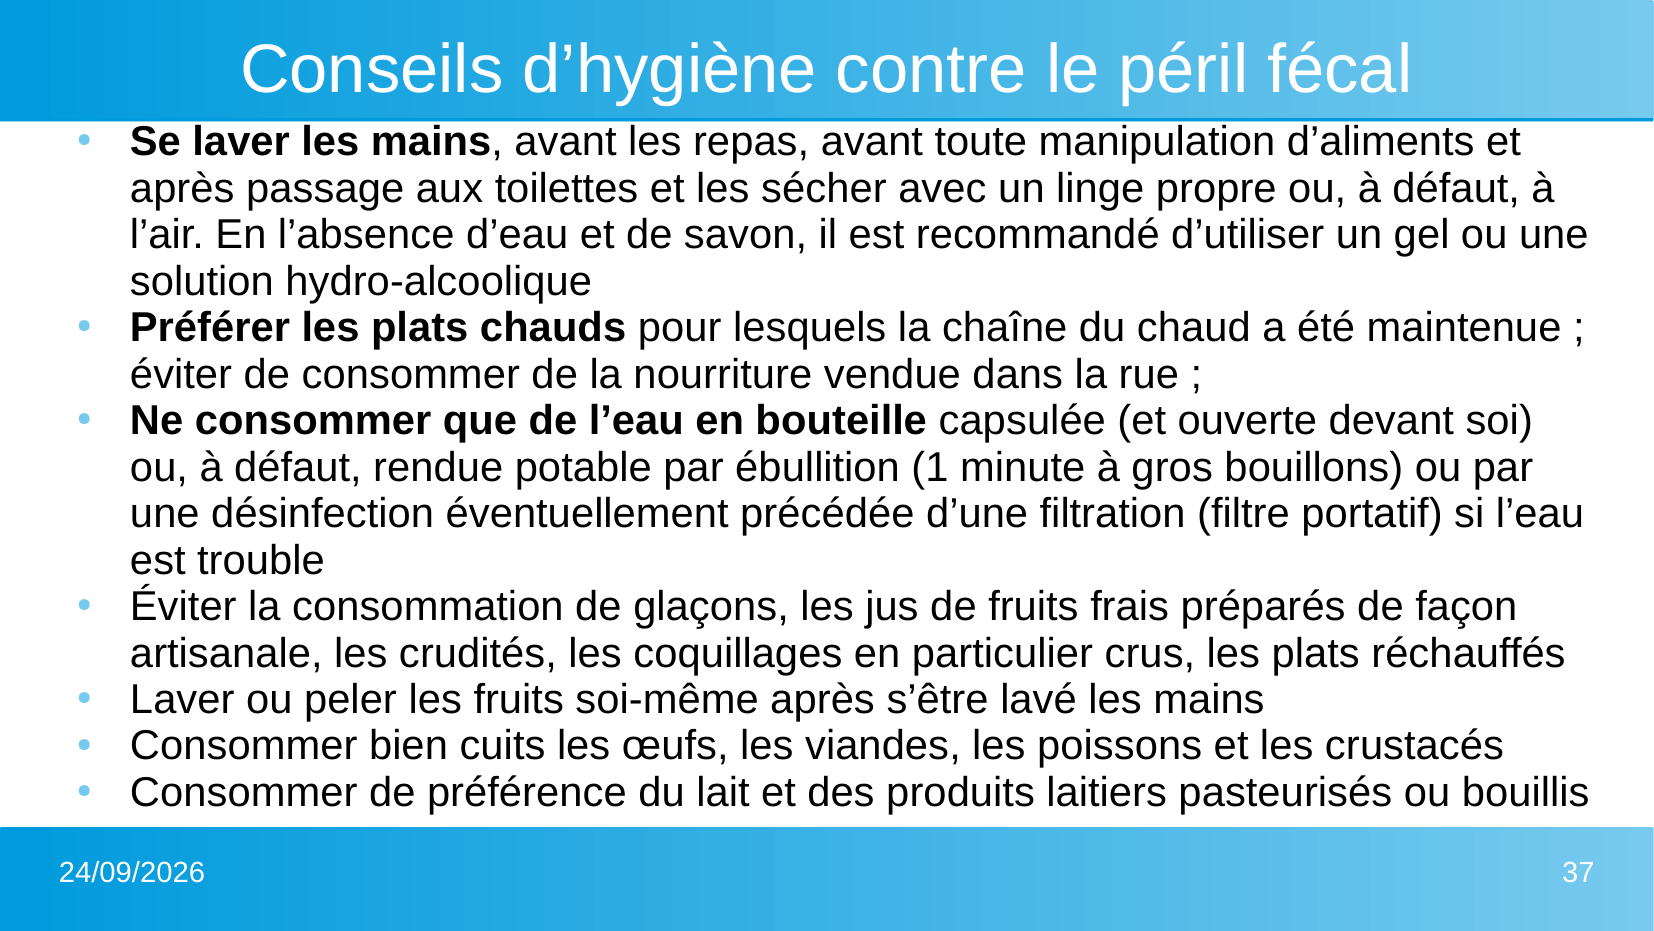

# Conseils d’hygiène contre le péril fécal
Se laver les mains, avant les repas, avant toute manipulation d’aliments et après passage aux toilettes et les sécher avec un linge propre ou, à défaut, à l’air. En l’absence d’eau et de savon, il est recommandé d’utiliser un gel ou une solution hydro-alcoolique
Préférer les plats chauds pour lesquels la chaîne du chaud a été maintenue ; éviter de consommer de la nourriture vendue dans la rue ;
Ne consommer que de l’eau en bouteille capsulée (et ouverte devant soi) ou, à défaut, rendue potable par ébullition (1 minute à gros bouillons) ou par une désinfection éventuellement précédée d’une filtration (filtre portatif) si l’eau est trouble
Éviter la consommation de glaçons, les jus de fruits frais préparés de façon artisanale, les crudités, les coquillages en particulier crus, les plats réchauffés
Laver ou peler les fruits soi-même après s’être lavé les mains
Consommer bien cuits les œufs, les viandes, les poissons et les crustacés
Consommer de préférence du lait et des produits laitiers pasteurisés ou bouillis
37